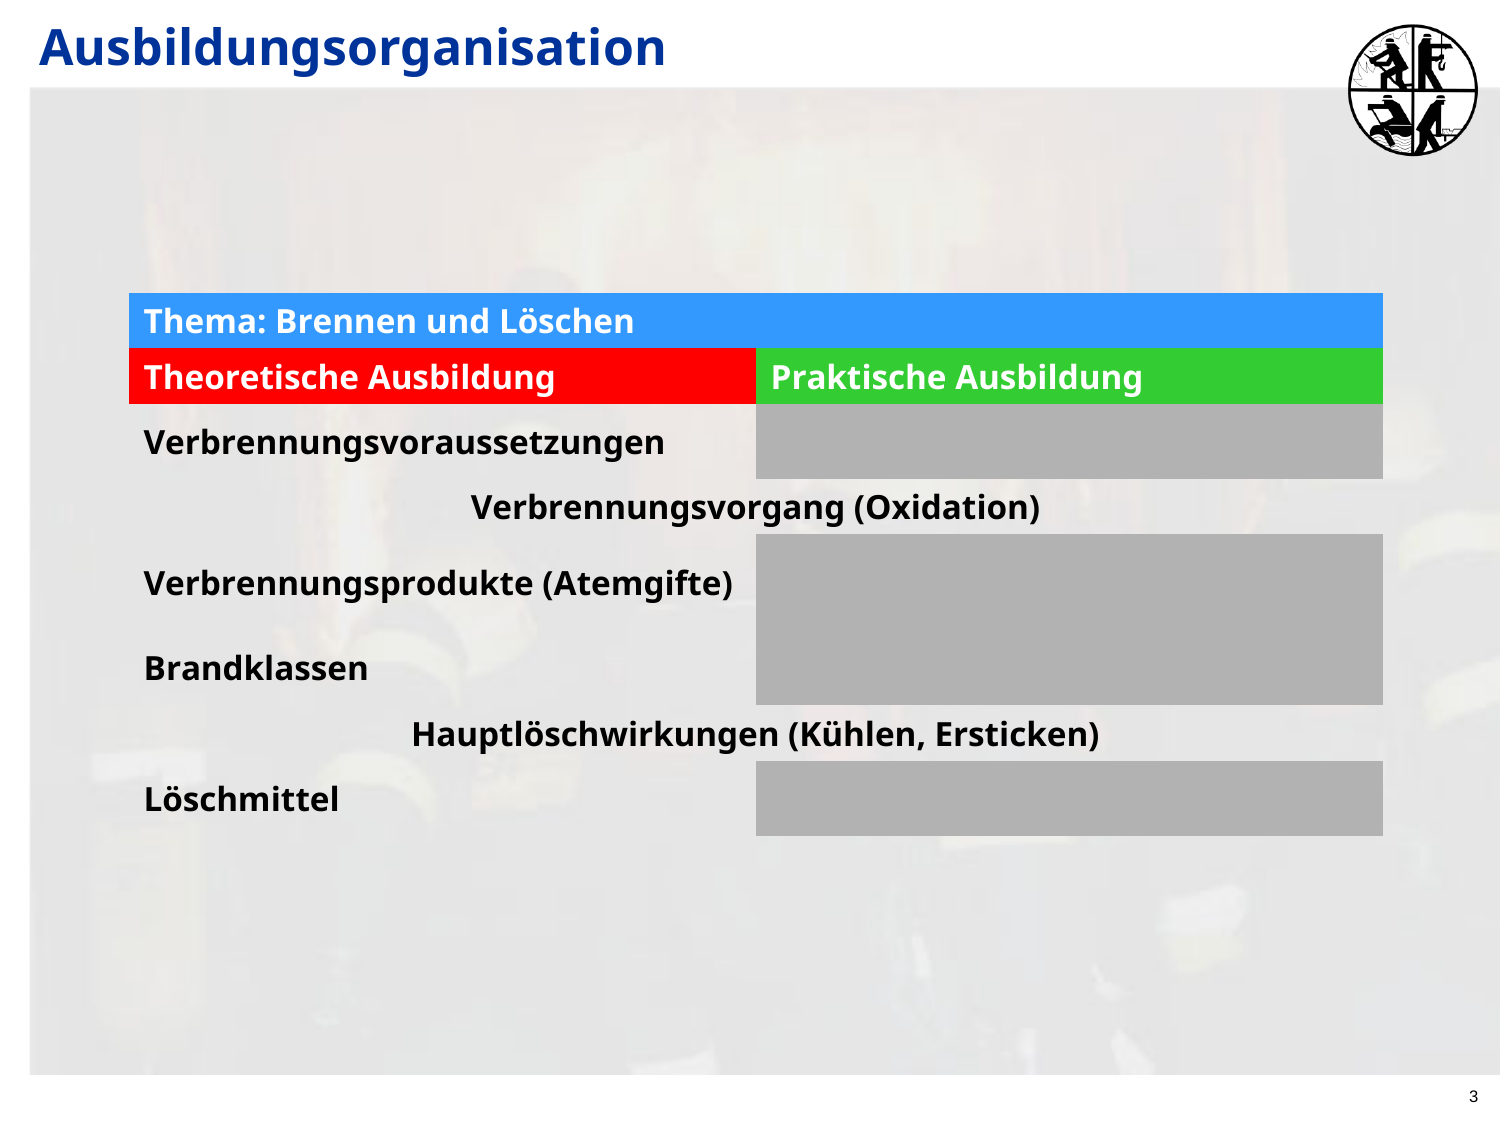

# Ausbildungsorganisation
| Thema: Brennen und Löschen | |
| --- | --- |
| Theoretische Ausbildung | Praktische Ausbildung |
| Verbrennungsvoraussetzungen | |
| Verbrennungsvorgang (Oxidation) | |
| Verbrennungsprodukte (Atemgifte) | |
| Brandklassen | |
| Hauptlöschwirkungen (Kühlen, Ersticken) | |
| Löschmittel | |